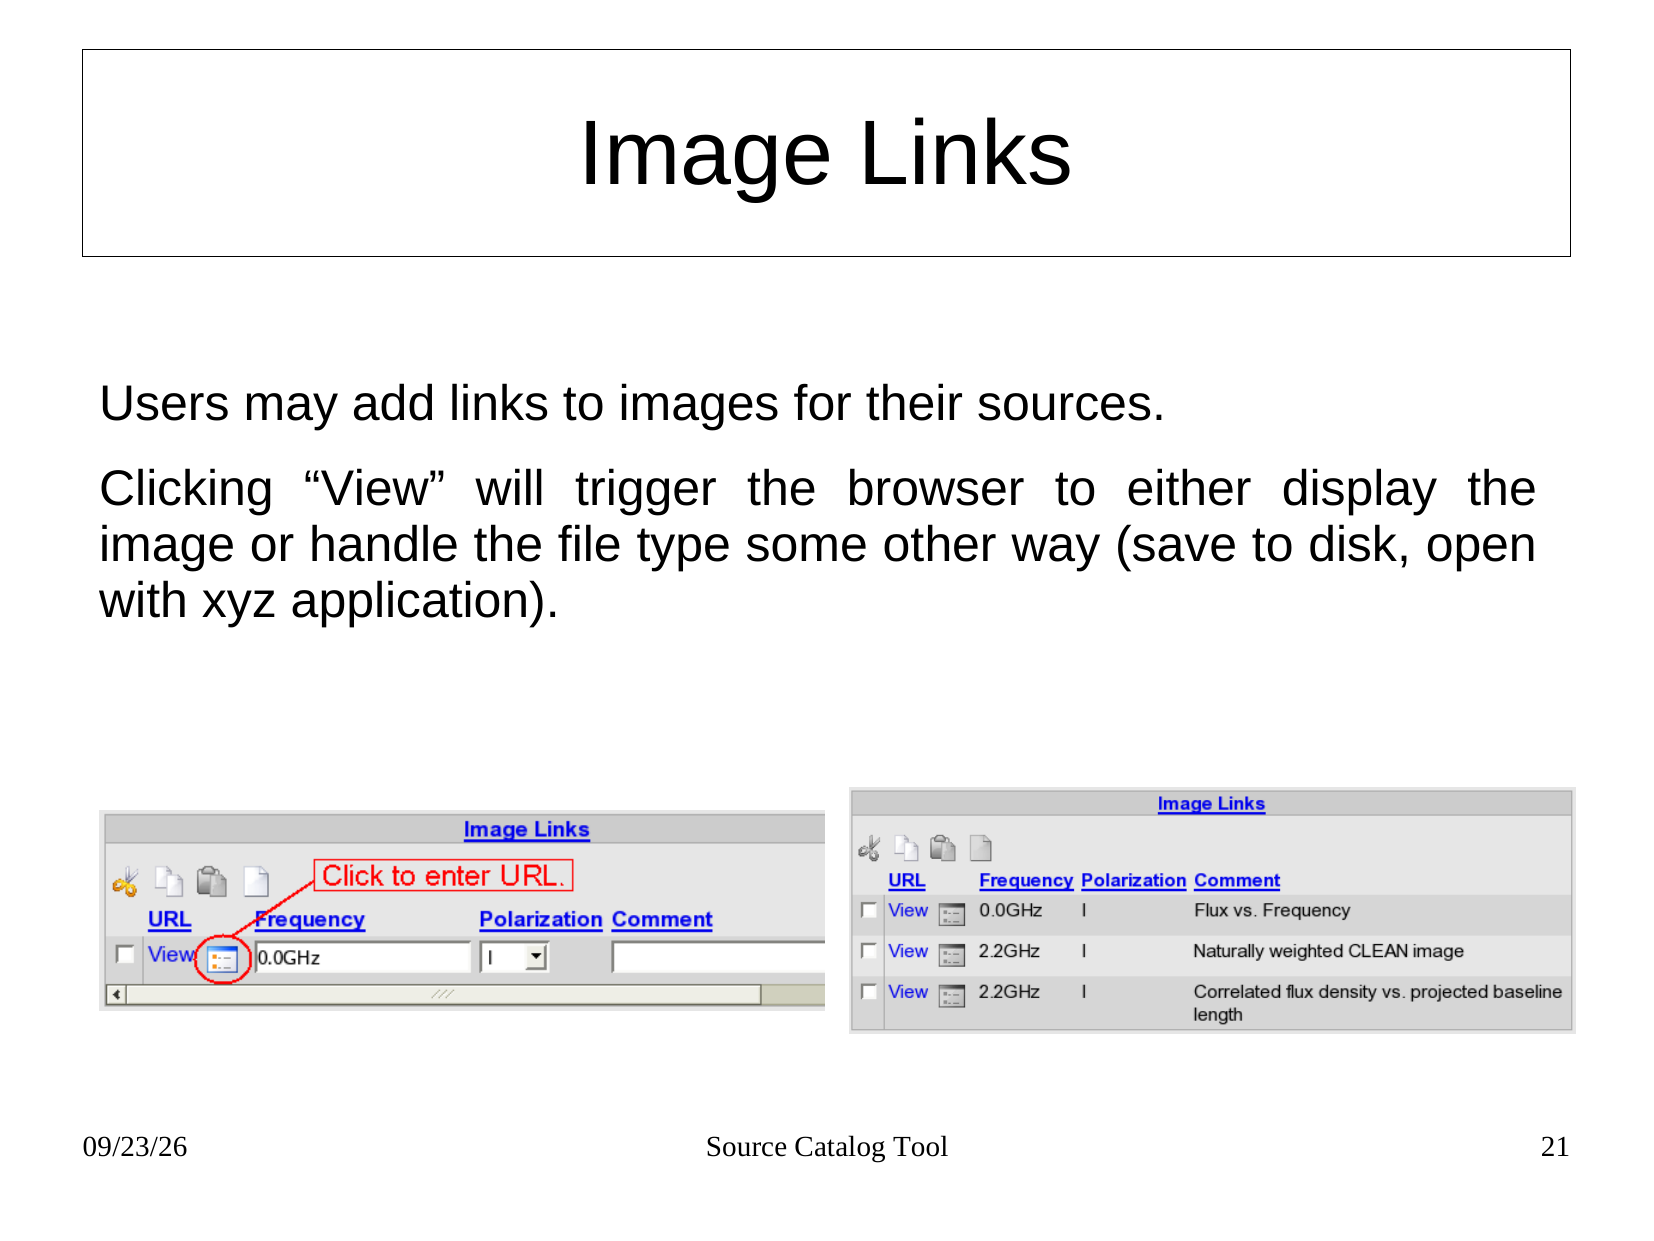

# Image Links
Users may add links to images for their sources.
Clicking “View” will trigger the browser to either display the image or handle the file type some other way (save to disk, open with xyz application).
Source Catalog Tool
21